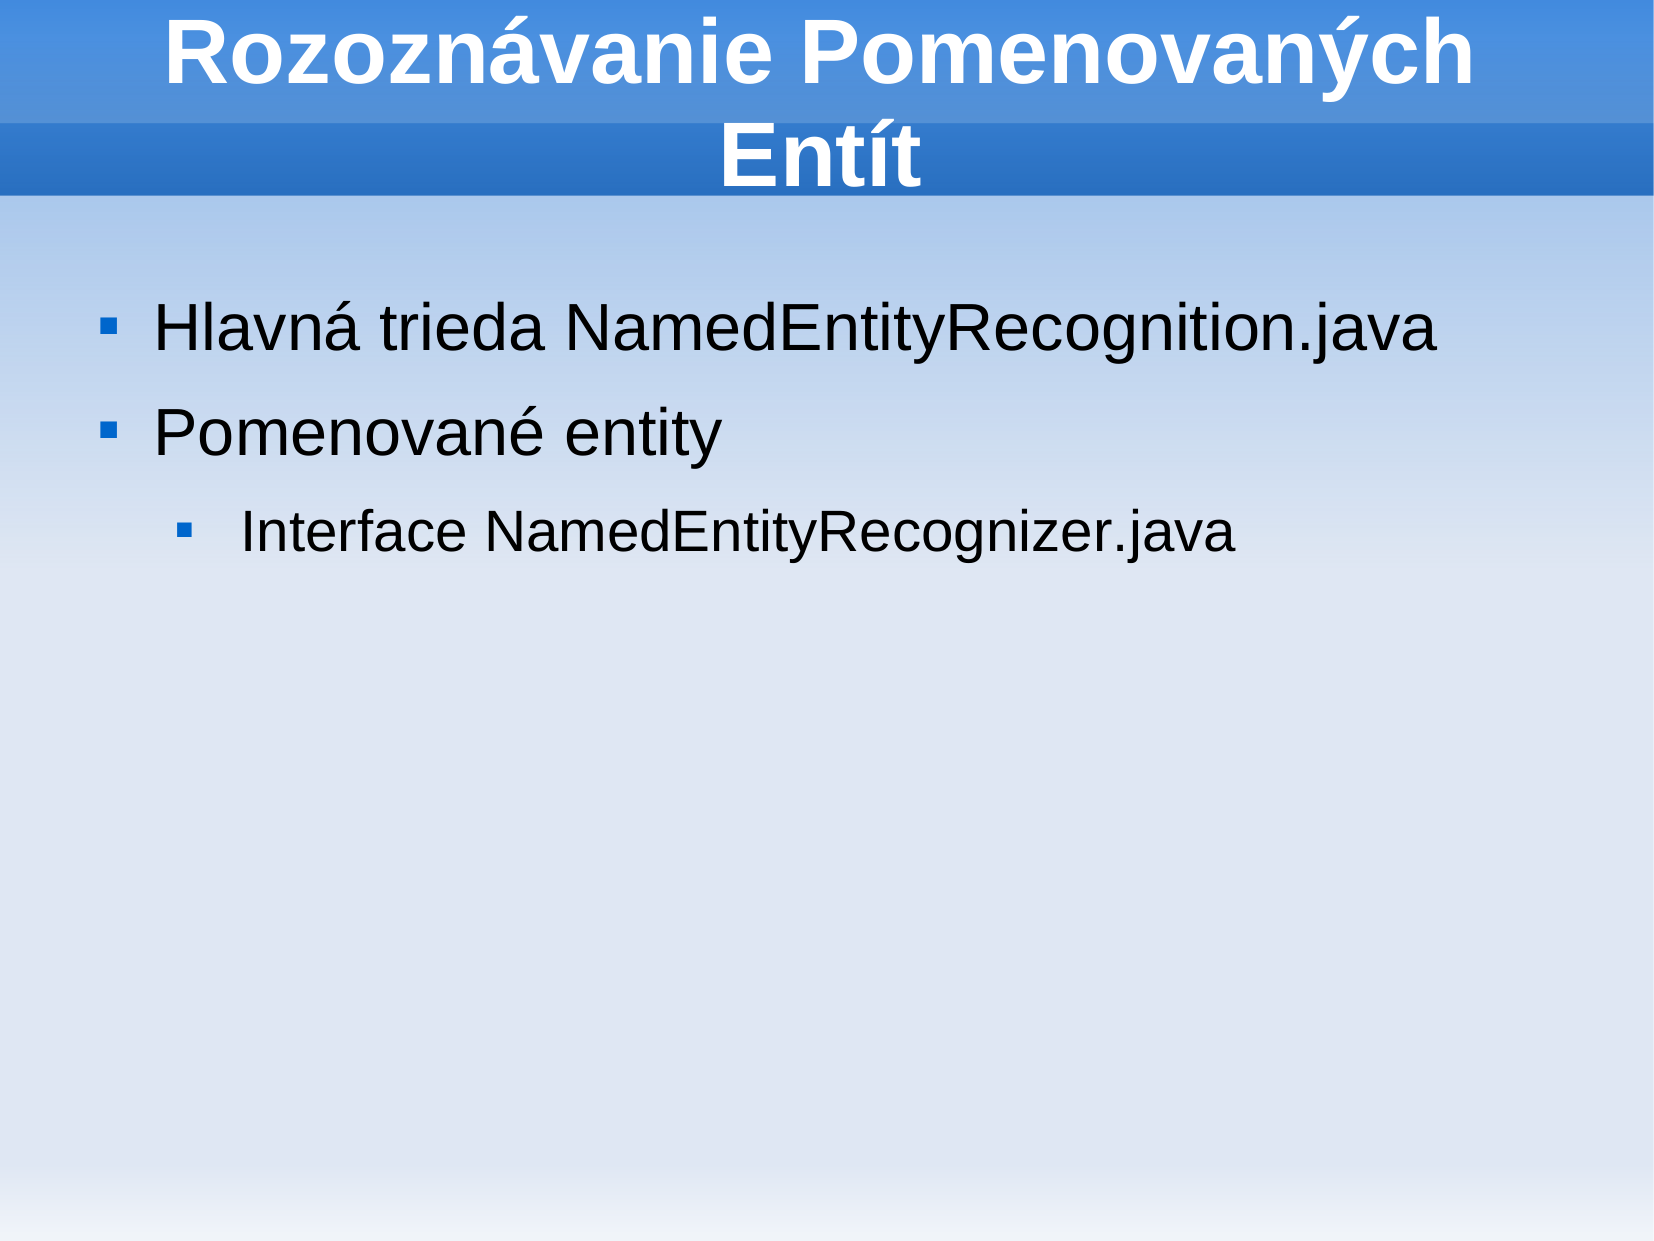

# Rozoznávanie Pomenovaných Entít
Hlavná trieda NamedEntityRecognition.java
Pomenované entity
 Interface NamedEntityRecognizer.java